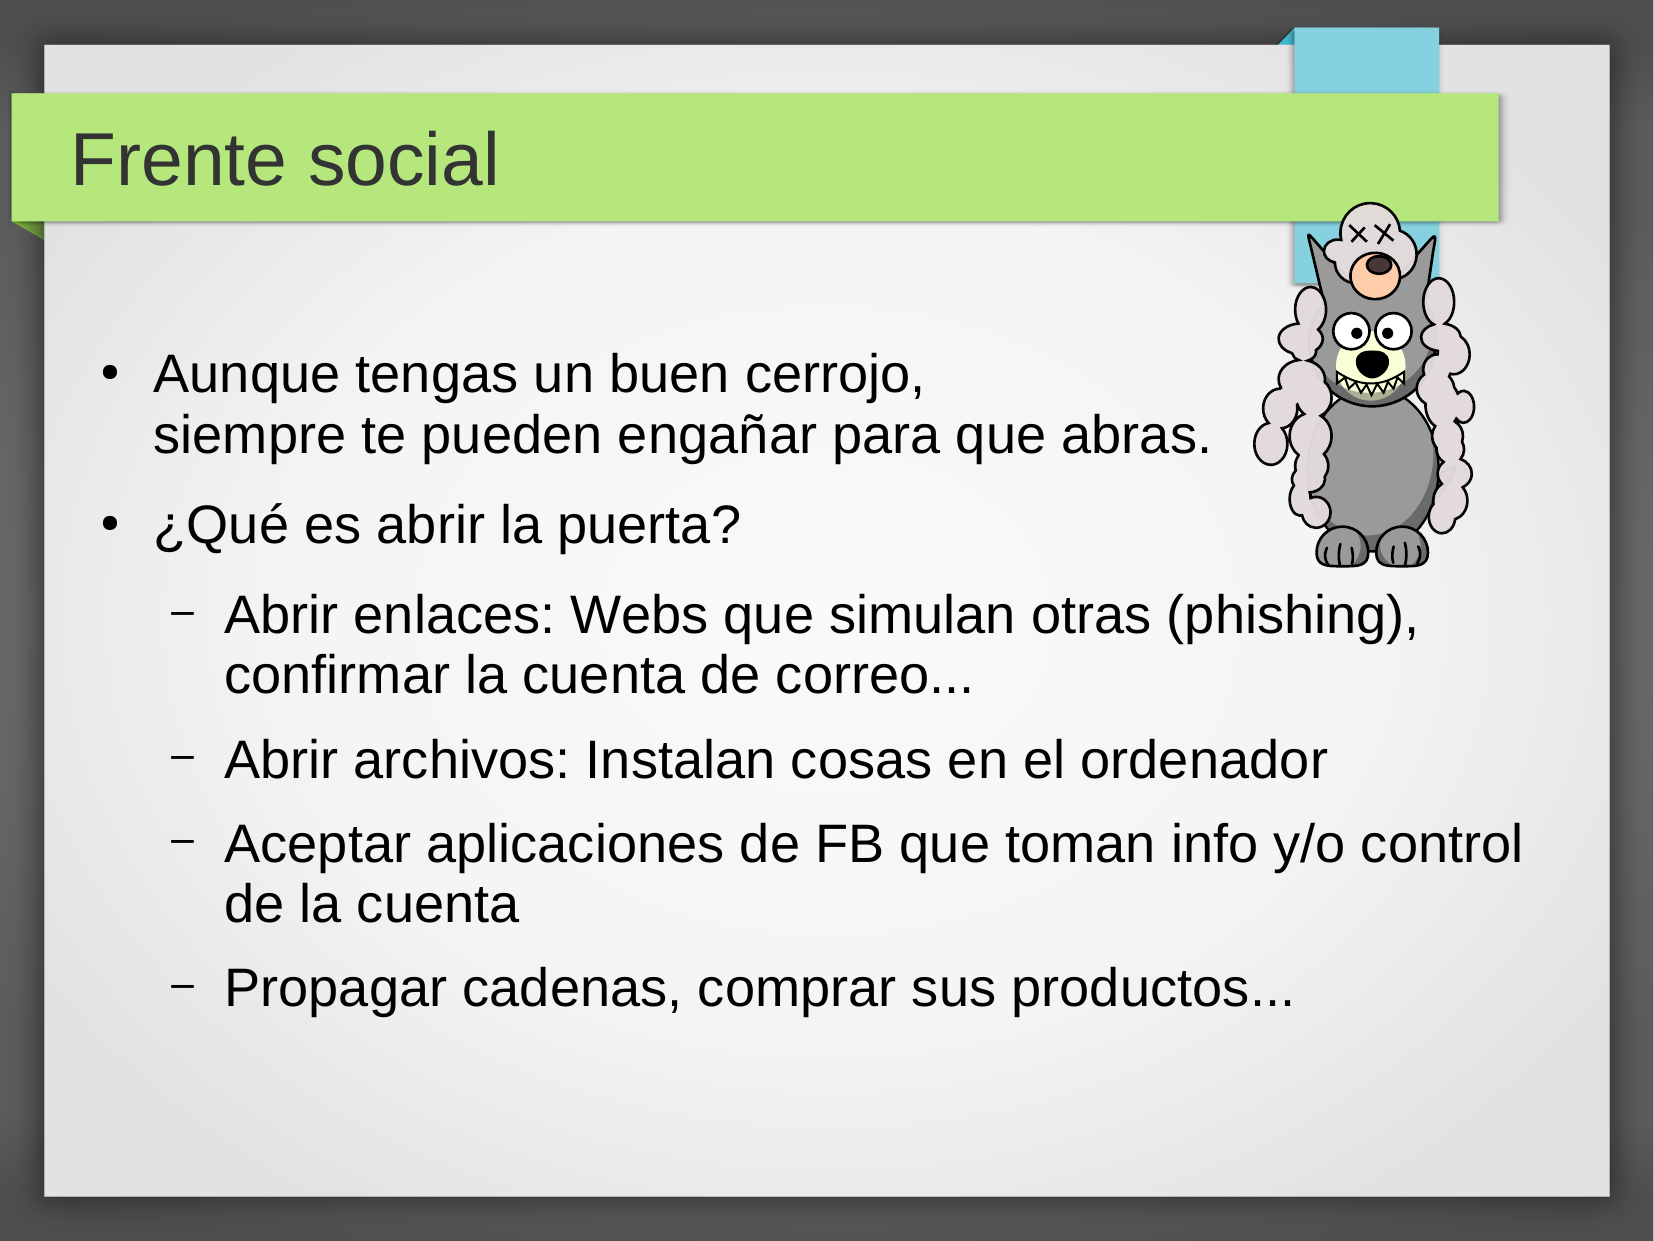

# Frente social
Aunque tengas un buen cerrojo,
siempre te pueden engañar para que abras.
¿Qué es abrir la puerta?
Abrir enlaces: Webs que simulan otras (phishing), confirmar la cuenta de correo...
Abrir archivos: Instalan cosas en el ordenador
Aceptar aplicaciones de FB que toman info y/o control de la cuenta
Propagar cadenas, comprar sus productos...